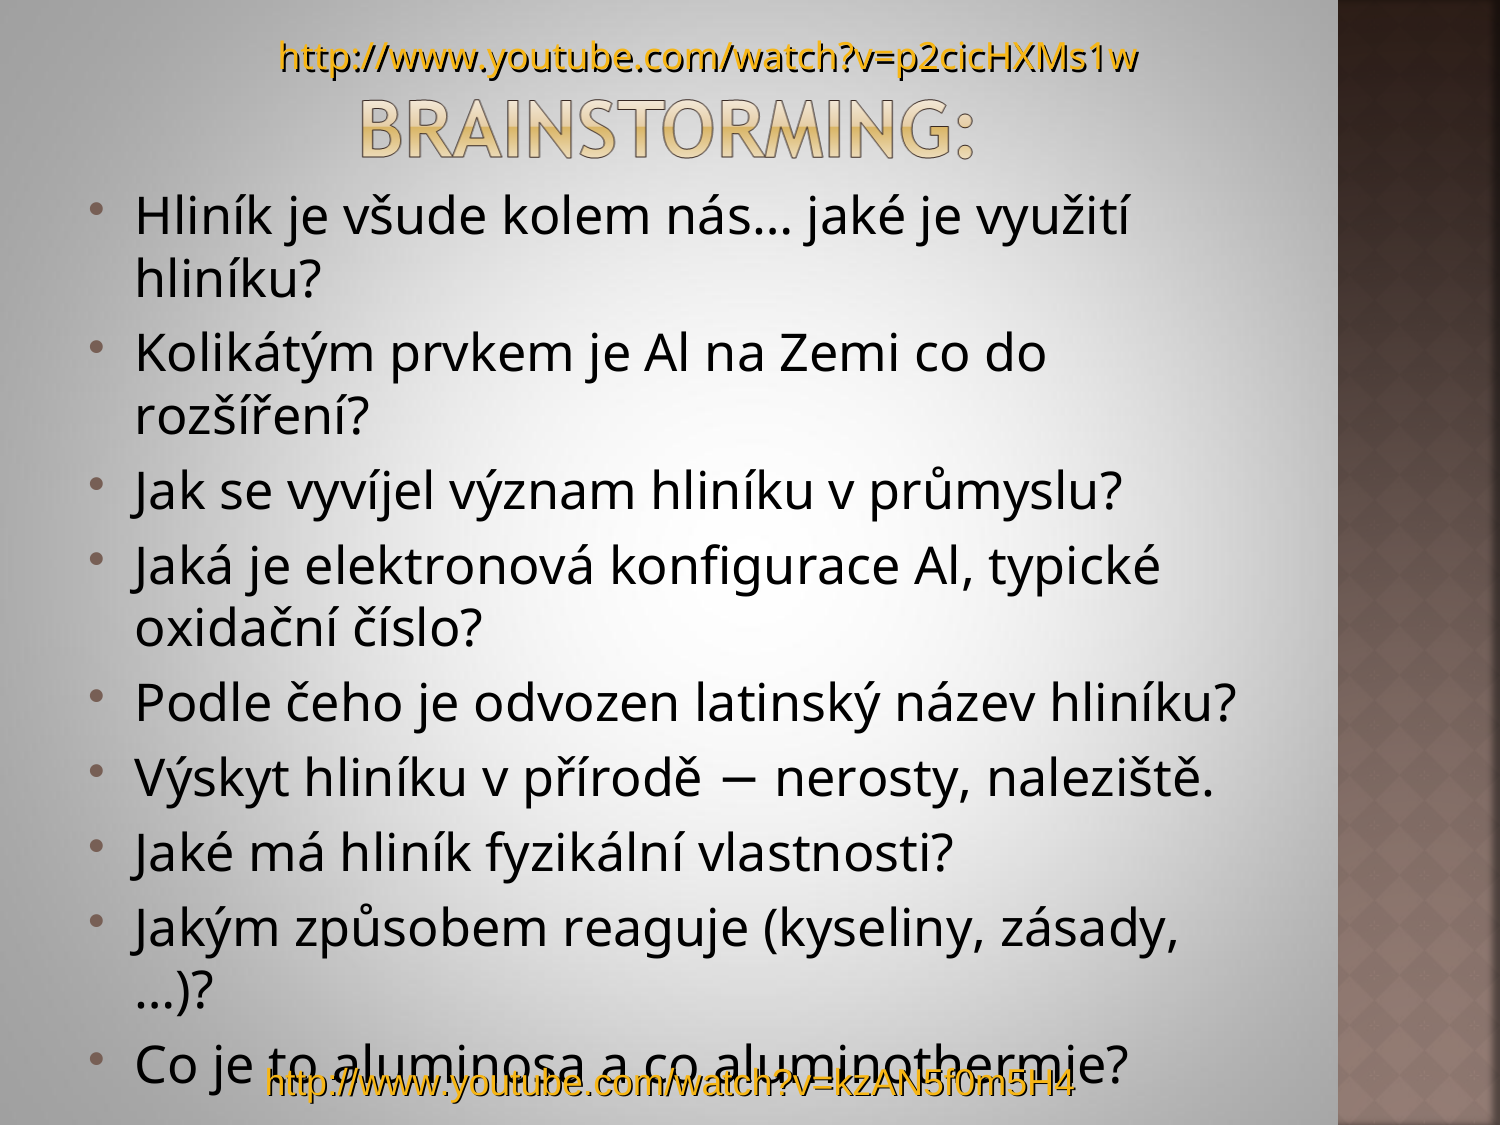

http://www.youtube.com/watch?v=p2cicHXMs1w
# Hliník je všude kolem nás… jaké je využití hliníku?
Kolikátým prvkem je Al na Zemi co do rozšíření?
Jak se vyvíjel význam hliníku v průmyslu?
Jaká je elektronová konfigurace Al, typické oxidační číslo?
Podle čeho je odvozen latinský název hliníku?
Výskyt hliníku v přírodě − nerosty, naleziště.
Jaké má hliník fyzikální vlastnosti?
Jakým způsobem reaguje (kyseliny, zásady, …)?
Co je to aluminosa a co aluminothermie?
http://www.youtube.com/watch?v=kzAN5f0m5H4